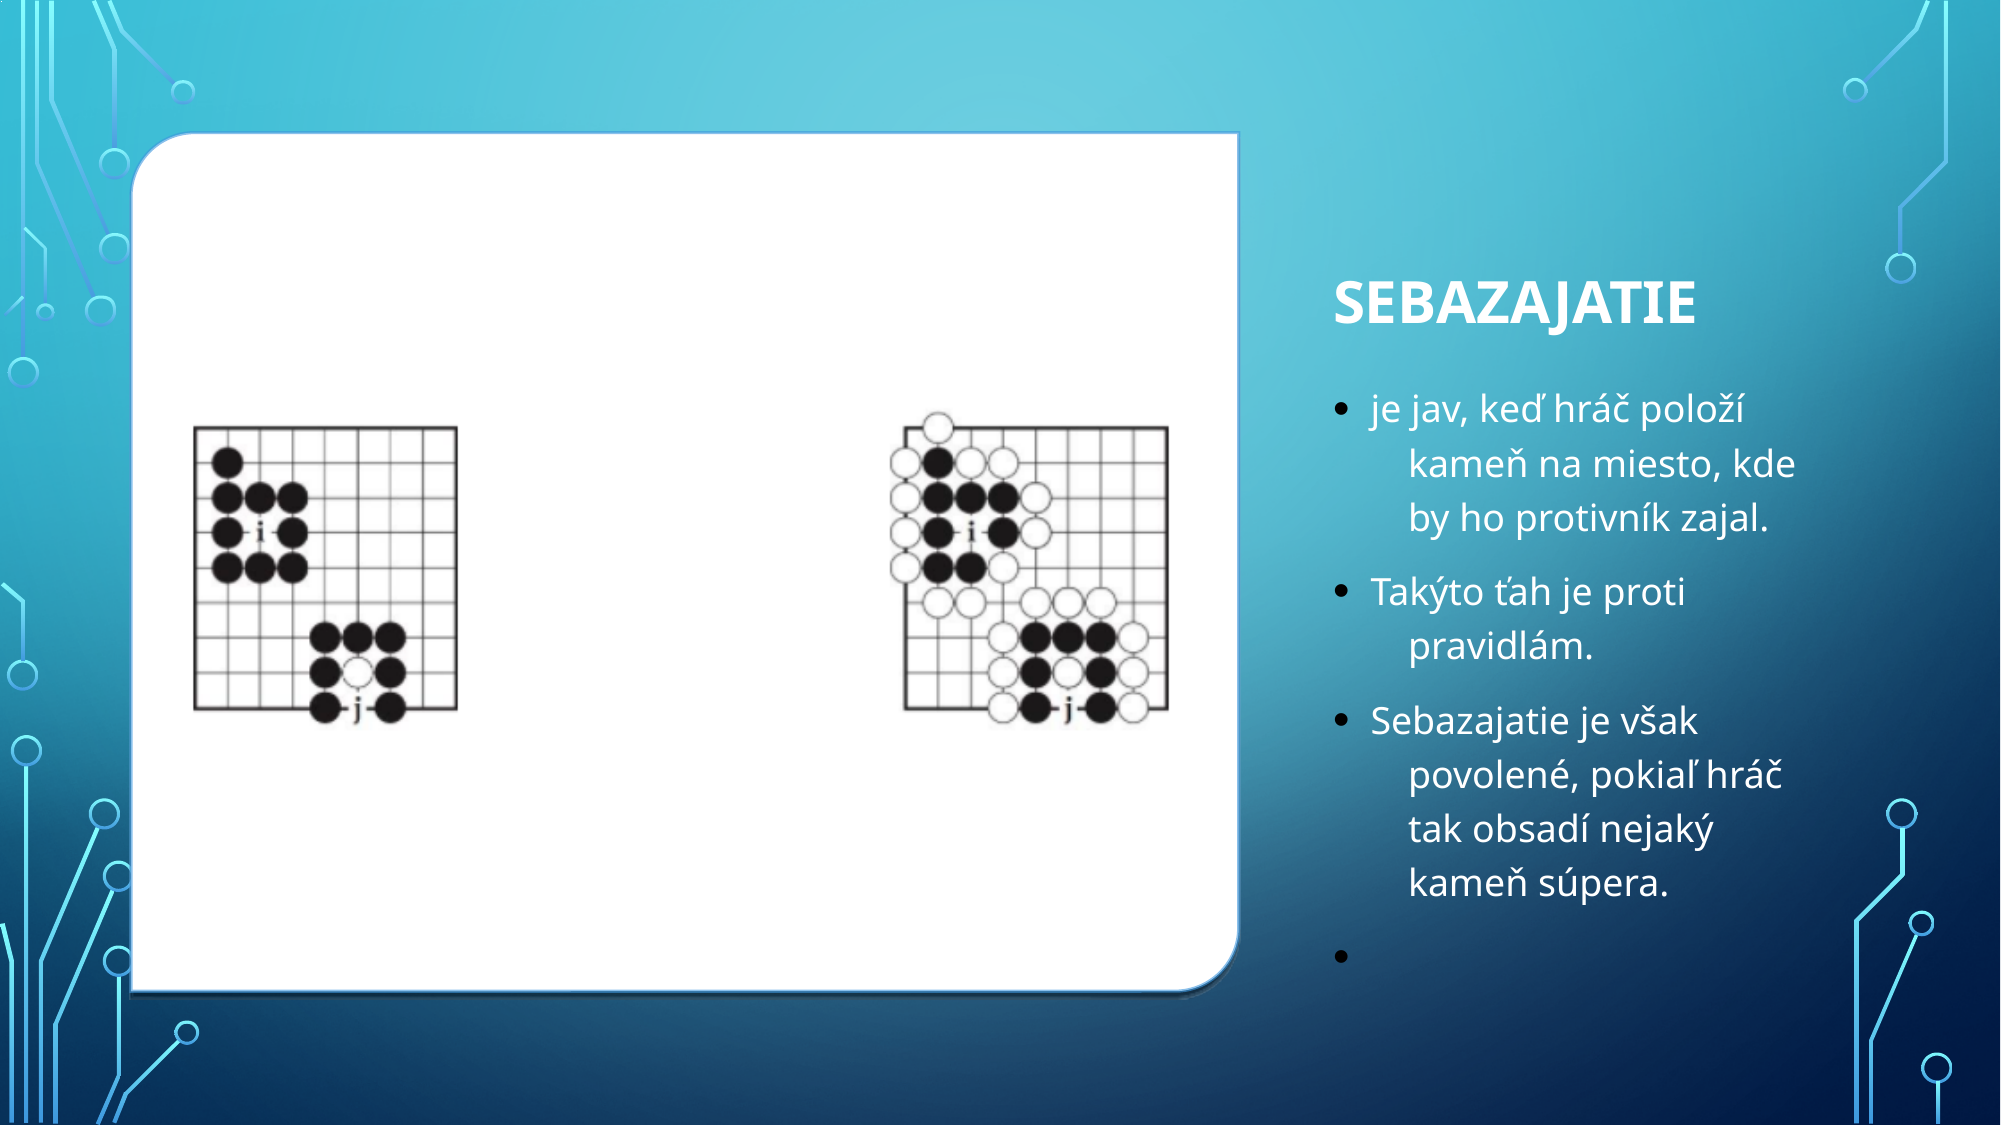

# Sebazajatie
je jav, keď hráč položí kameň na miesto, kde by ho protivník zajal.
Takýto ťah je proti pravidlám.
Sebazajatie je však povolené, pokiaľ hráč tak obsadí nejaký kameň súpera.